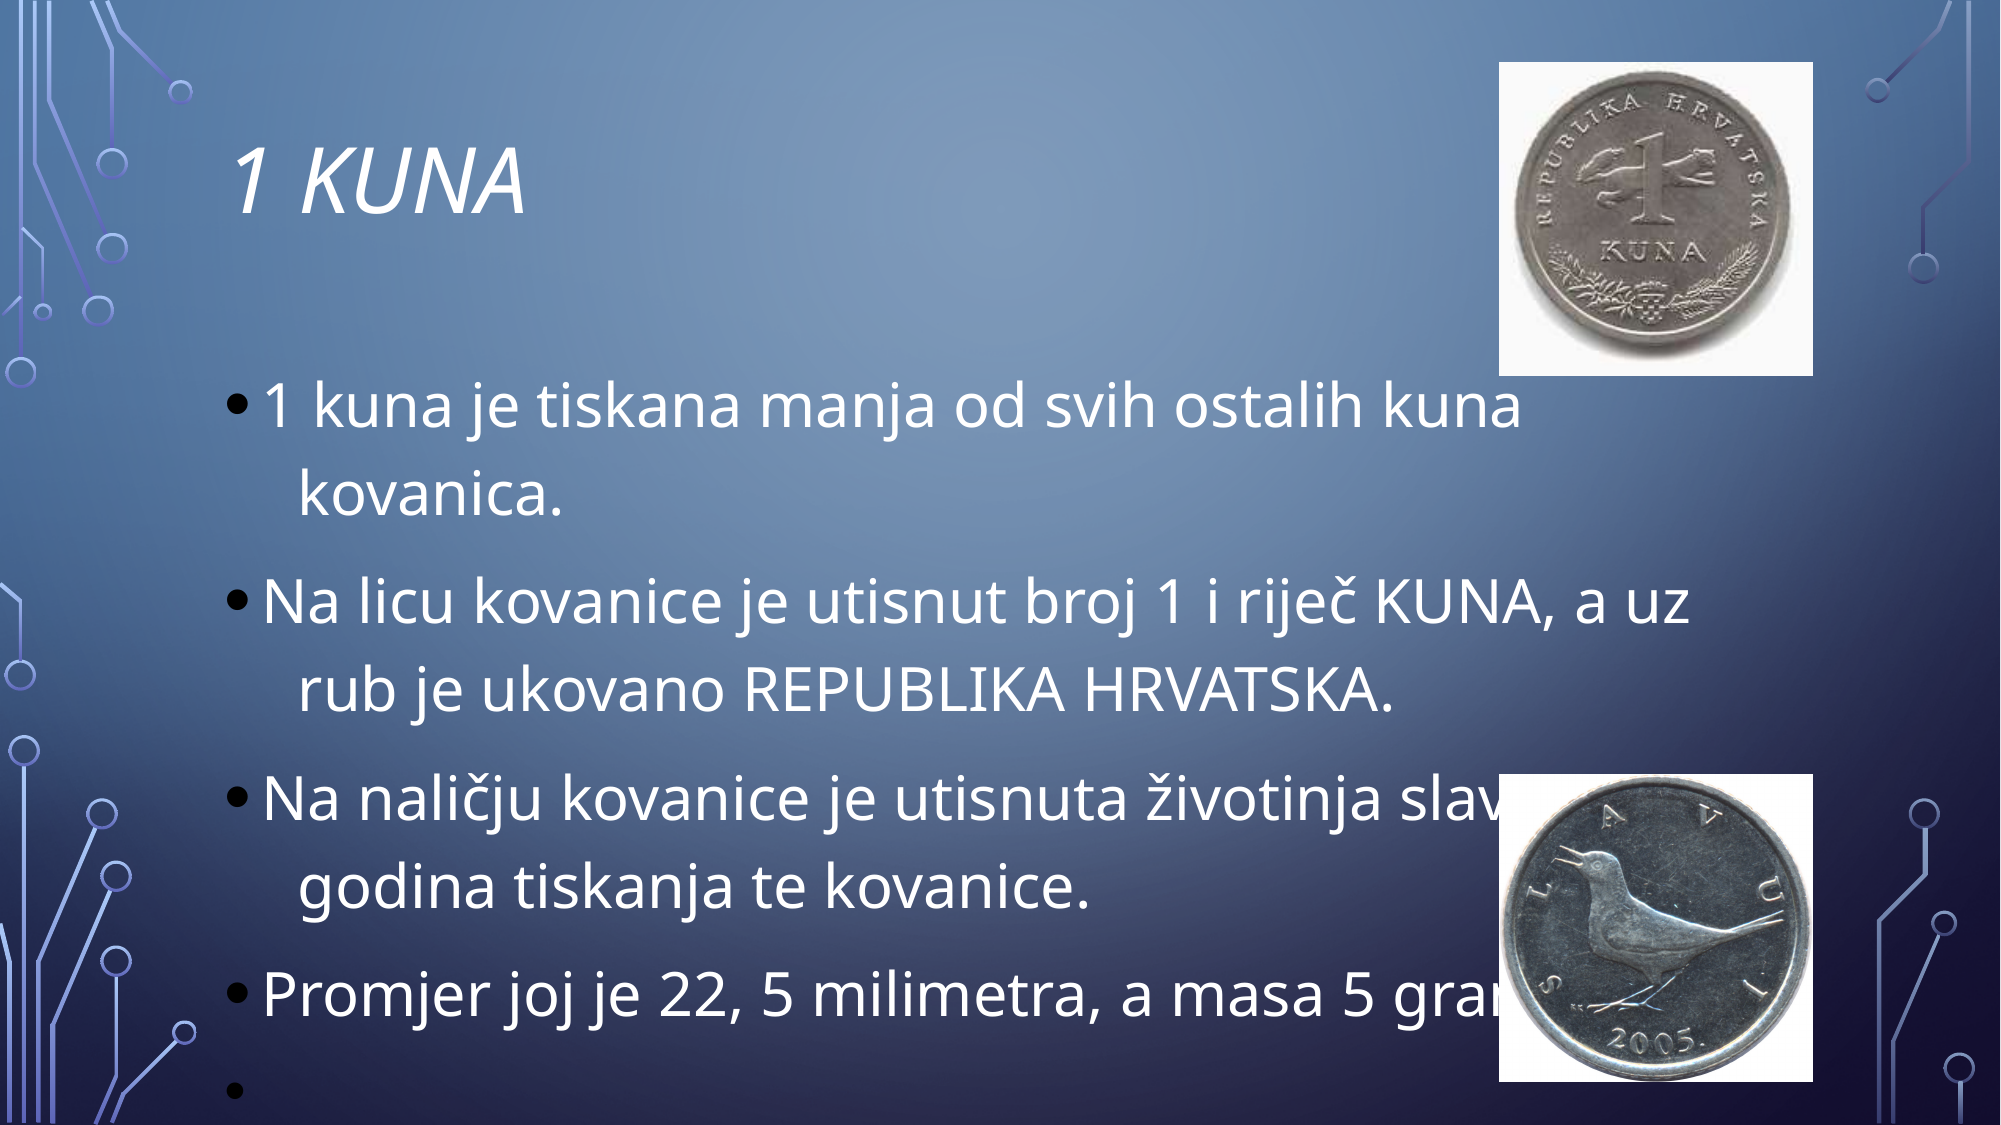

# 1 KUNA
1 kuna je tiskana manja od svih ostalih kuna kovanica.
Na licu kovanice je utisnut broj 1 i riječ KUNA, a uz rub je ukovano REPUBLIKA HRVATSKA.
Na naličju kovanice je utisnuta životinja slavuj, i godina tiskanja te kovanice.
Promjer joj je 22, 5 milimetra, a masa 5 grama.